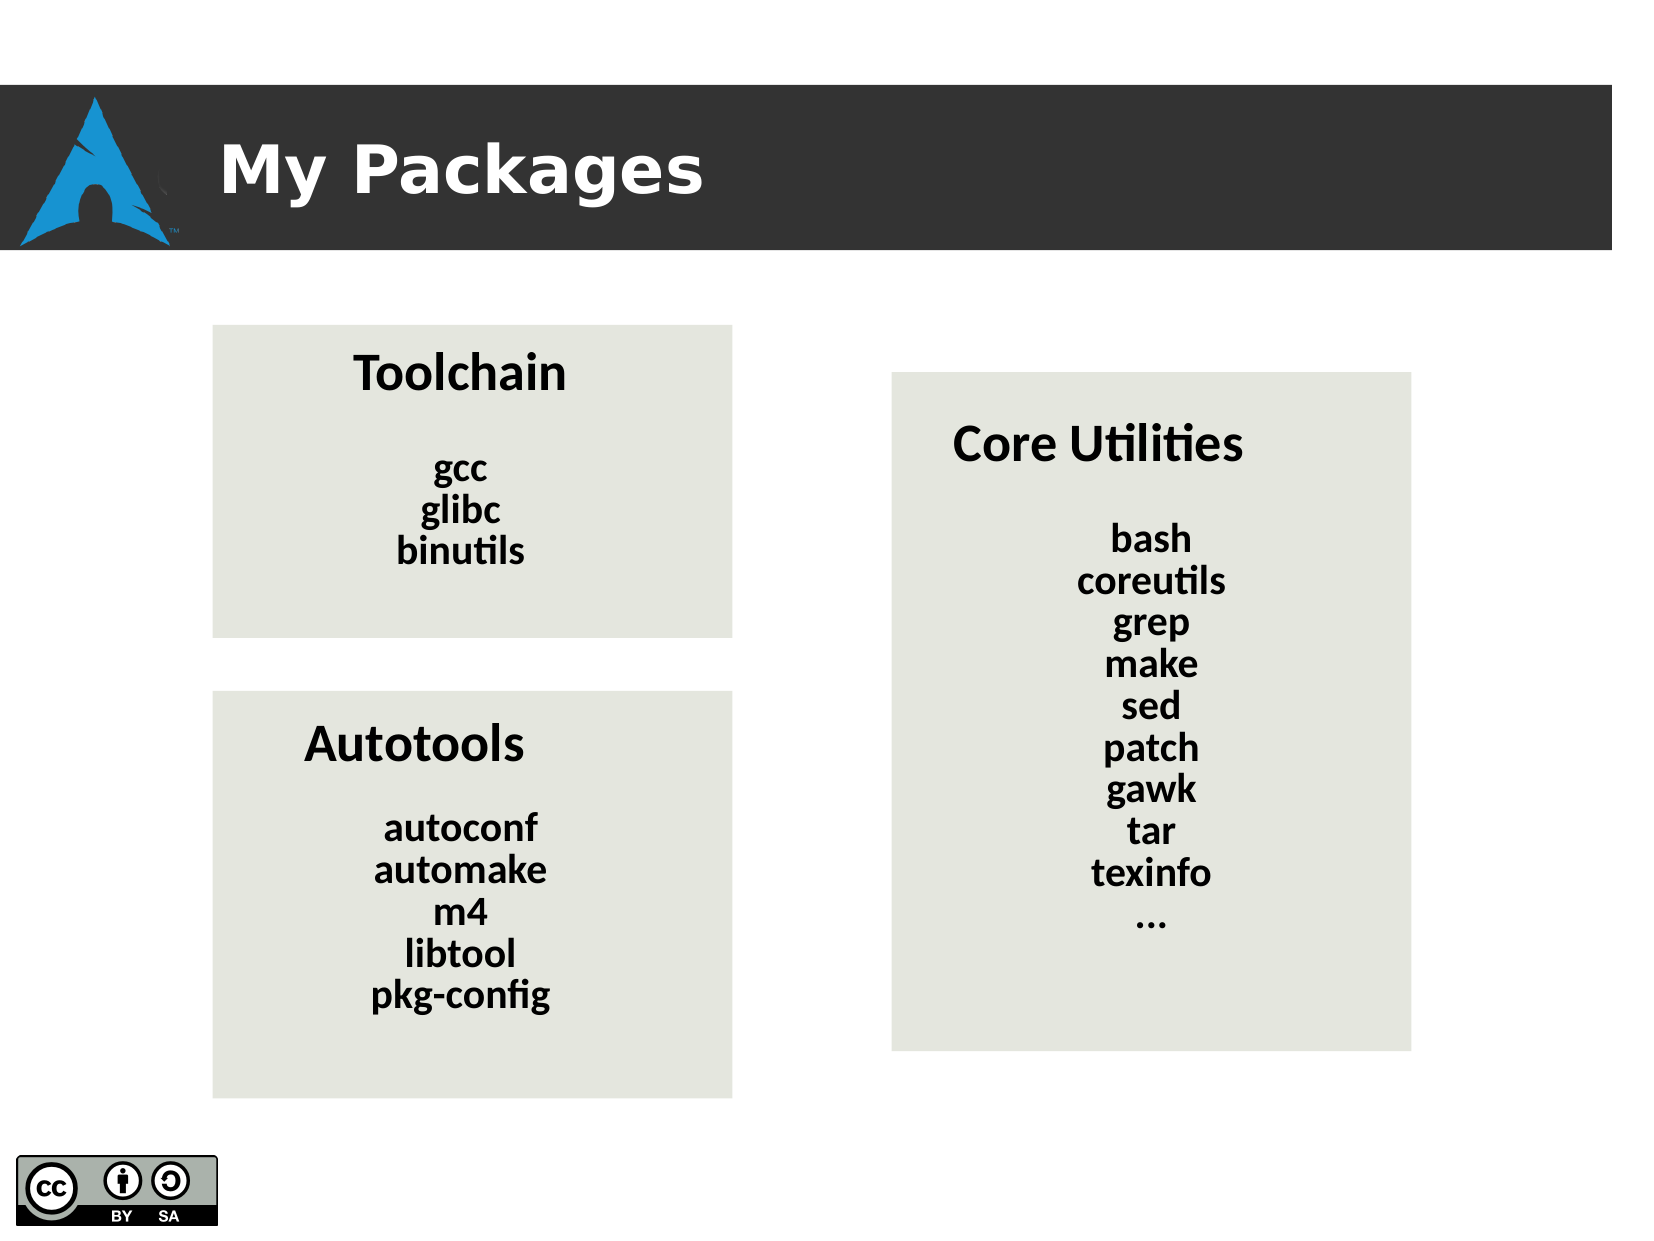

My Packages
#
Toolchain
Core Utilities
gcc
glibc
binutils
bash
coreutils
grep
make
sed
patch
gawk
tar
texinfo
...
Autotools
autoconf
automake
m4
libtool
pkg-config